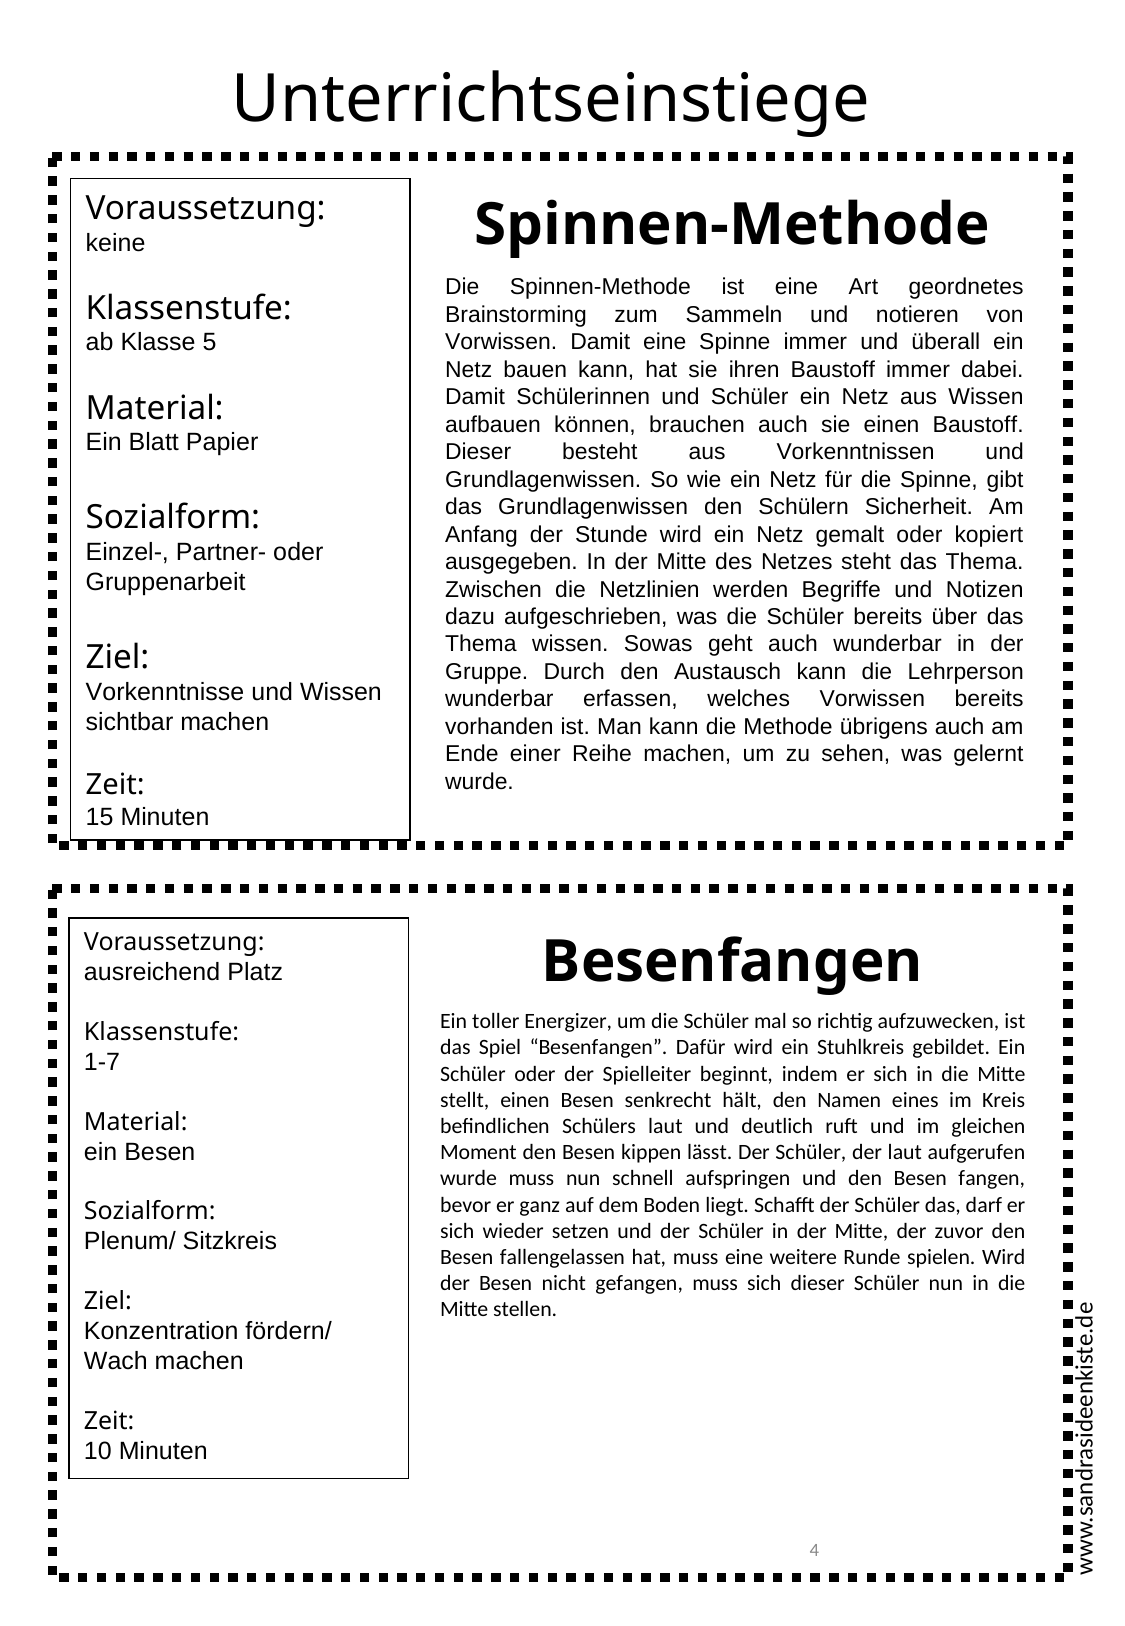

Unterrichtseinstiege
Voraussetzung:
keine
Klassenstufe:
ab Klasse 5
Material:
Ein Blatt Papier
Sozialform:
Einzel-, Partner- oder Gruppenarbeit
Ziel:
Vorkenntnisse und Wissen sichtbar machen
Zeit:
15 Minuten
Spinnen-Methode
Die Spinnen-Methode ist eine Art geordnetes Brainstorming zum Sammeln und notieren von Vorwissen. Damit eine Spinne immer und überall ein Netz bauen kann, hat sie ihren Baustoff immer dabei. Damit Schülerinnen und Schüler ein Netz aus Wissen aufbauen können, brauchen auch sie einen Baustoff. Dieser besteht aus Vorkenntnissen und Grundlagenwissen. So wie ein Netz für die Spinne, gibt das Grundlagenwissen den Schülern Sicherheit. Am Anfang der Stunde wird ein Netz gemalt oder kopiert ausgegeben. In der Mitte des Netzes steht das Thema. Zwischen die Netzlinien werden Begriffe und Notizen dazu aufgeschrieben, was die Schüler bereits über das Thema wissen. Sowas geht auch wunderbar in der Gruppe. Durch den Austausch kann die Lehrperson wunderbar erfassen, welches Vorwissen bereits vorhanden ist. Man kann die Methode übrigens auch am Ende einer Reihe machen, um zu sehen, was gelernt wurde.
Besenfangen
Voraussetzung:
ausreichend Platz
Klassenstufe:
1-7
Material:
ein Besen
Sozialform:
Plenum/ Sitzkreis
Ziel:
Konzentration fördern/ Wach machen
Zeit:
10 Minuten
Ein toller Energizer, um die Schüler mal so richtig aufzuwecken, ist das Spiel “Besenfangen”. Dafür wird ein Stuhlkreis gebildet. Ein Schüler oder der Spielleiter beginnt, indem er sich in die Mitte stellt, einen Besen senkrecht hält, den Namen eines im Kreis befindlichen Schülers laut und deutlich ruft und im gleichen Moment den Besen kippen lässt. Der Schüler, der laut aufgerufen wurde muss nun schnell aufspringen und den Besen fangen, bevor er ganz auf dem Boden liegt. Schafft der Schüler das, darf er sich wieder setzen und der Schüler in der Mitte, der zuvor den Besen fallengelassen hat, muss eine weitere Runde spielen. Wird der Besen nicht gefangen, muss sich dieser Schüler nun in die Mitte stellen.
www.sandrasideenkiste.de